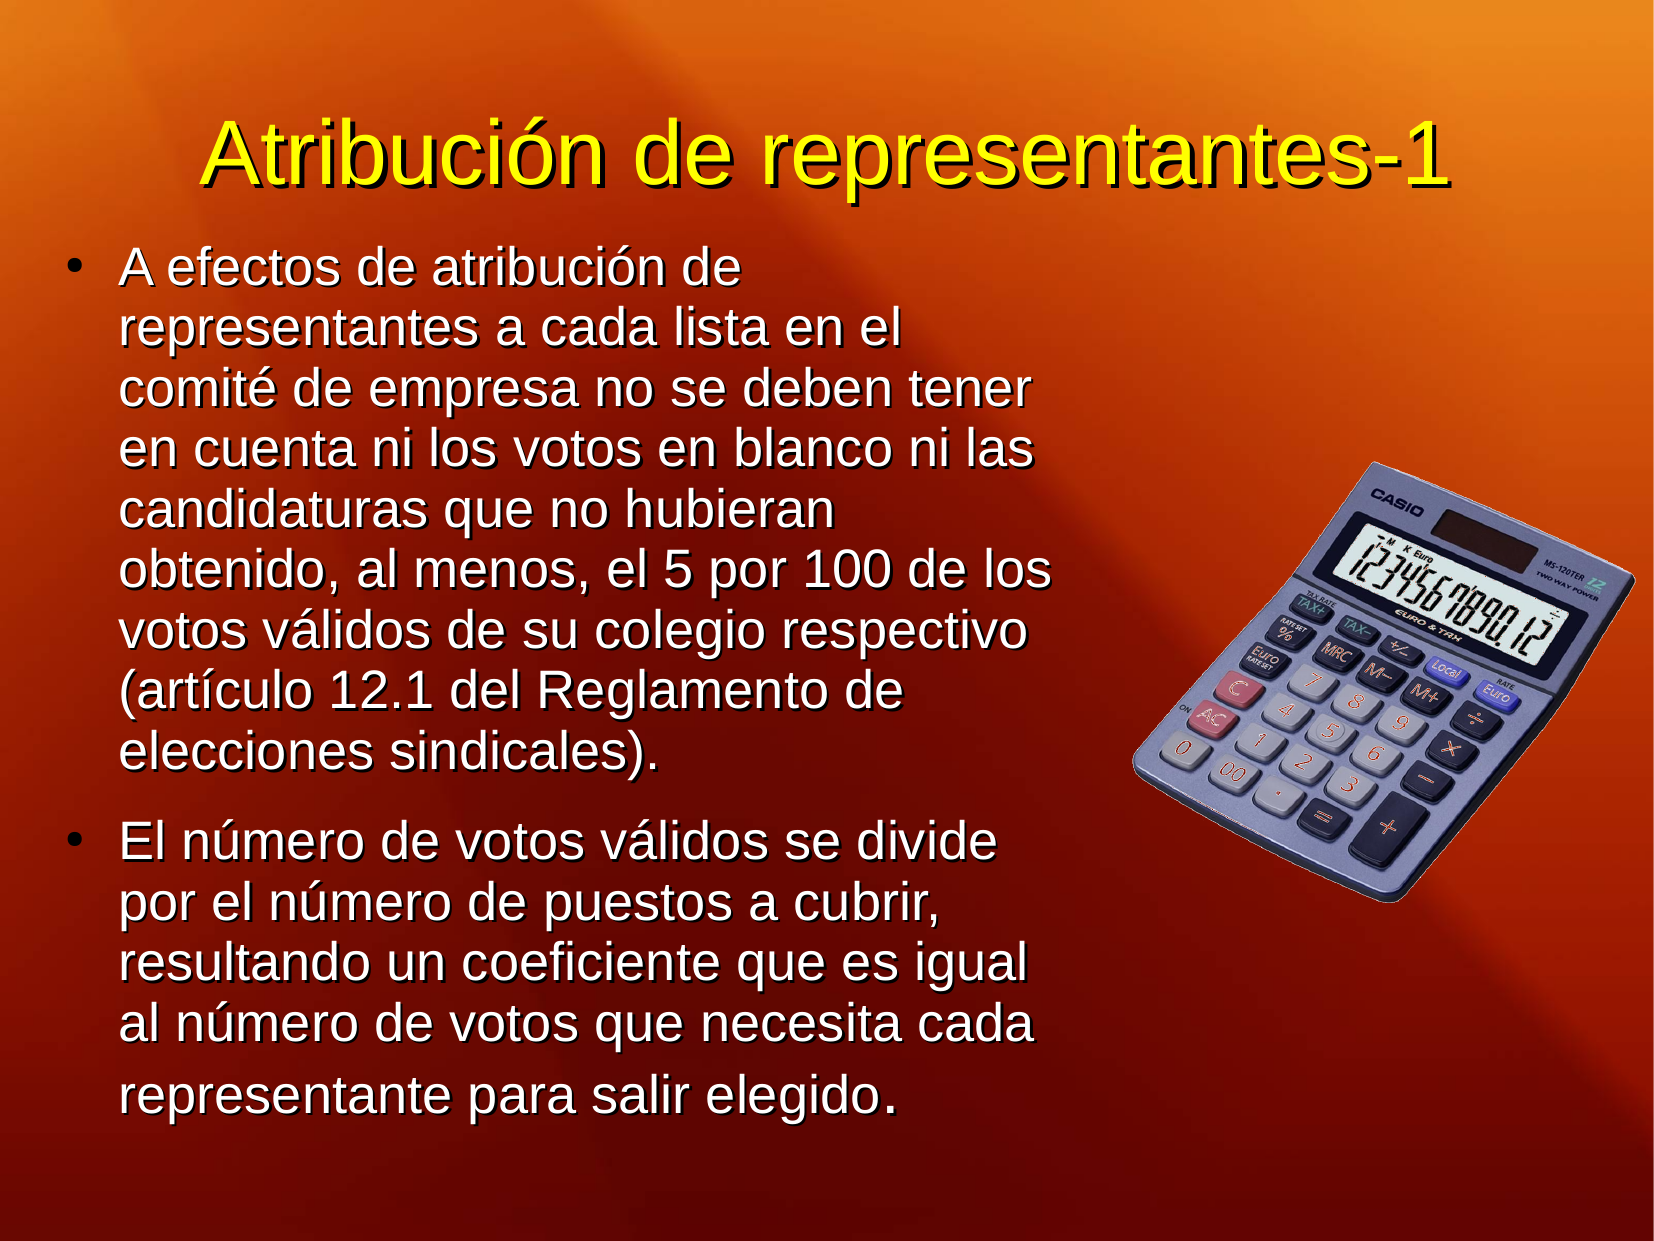

# Atribución de representantes-1
A efectos de atribución de representantes a cada lista en el comité de empresa no se deben tener en cuenta ni los votos en blanco ni las candidaturas que no hubieran obtenido, al menos, el 5 por 100 de los votos válidos de su colegio respectivo (artículo 12.1 del Reglamento de elecciones sindicales).
El número de votos válidos se divide por el número de puestos a cubrir, resultando un coeficiente que es igual al número de votos que necesita cada representante para salir elegido.